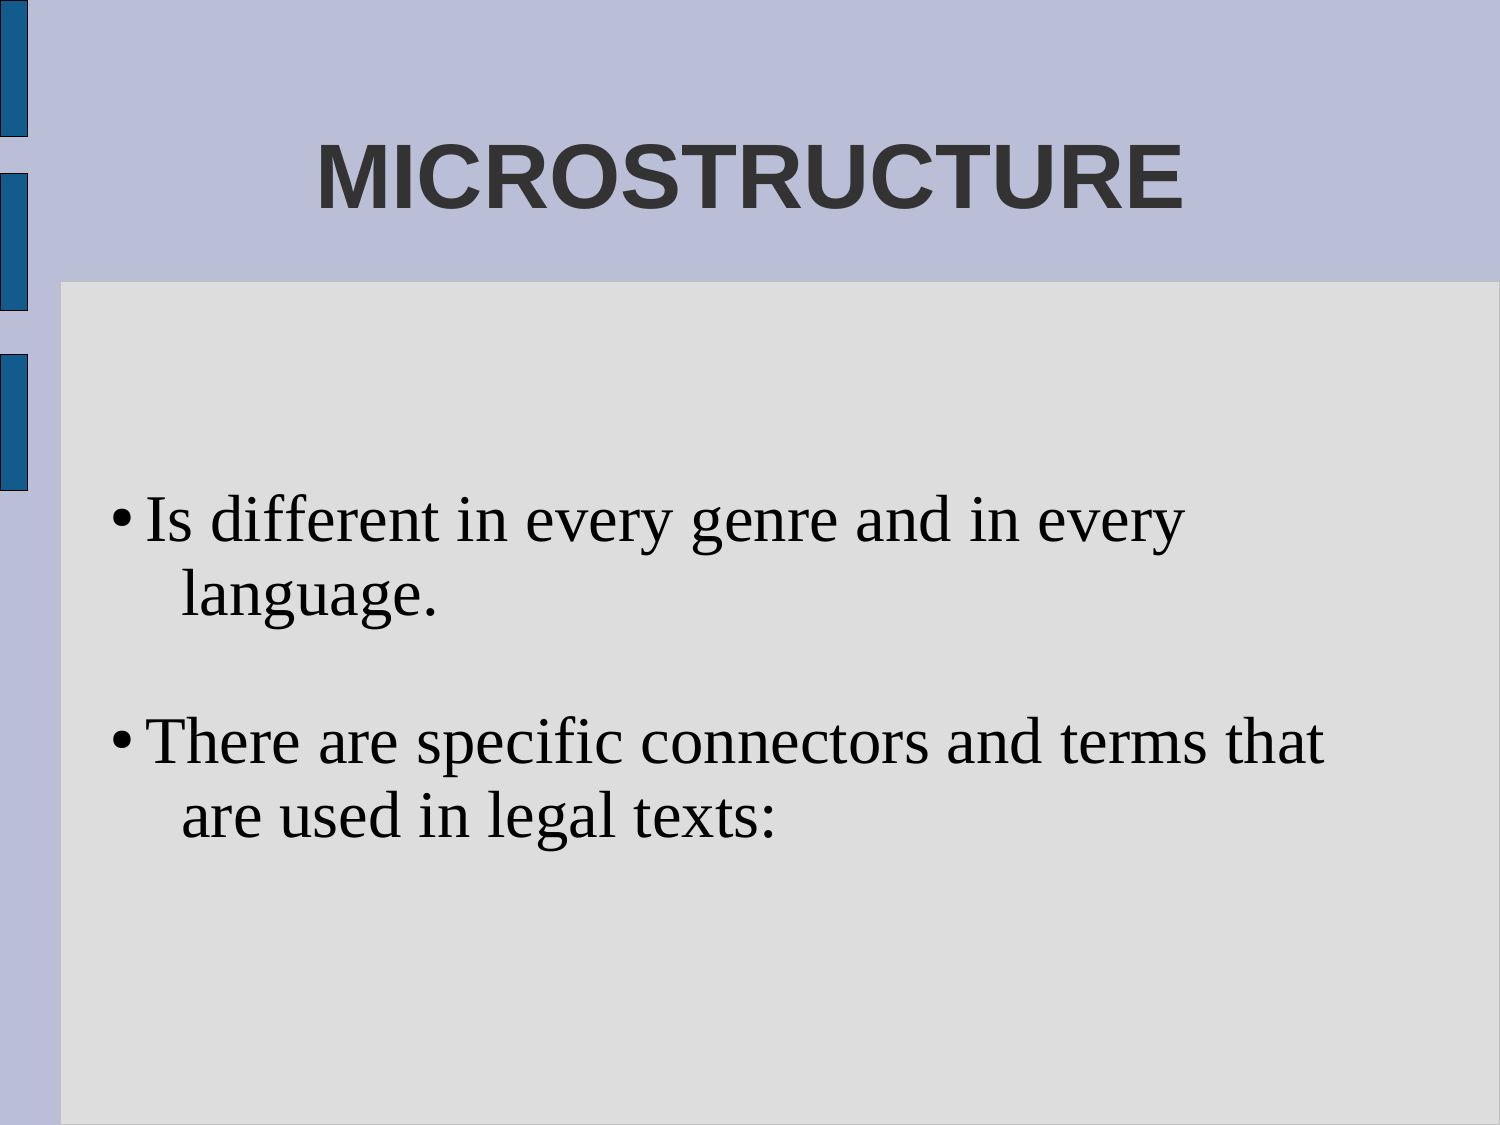

# MICROSTRUCTURE
Is different in every genre and in every language.
There are specific connectors and terms that are used in legal texts: